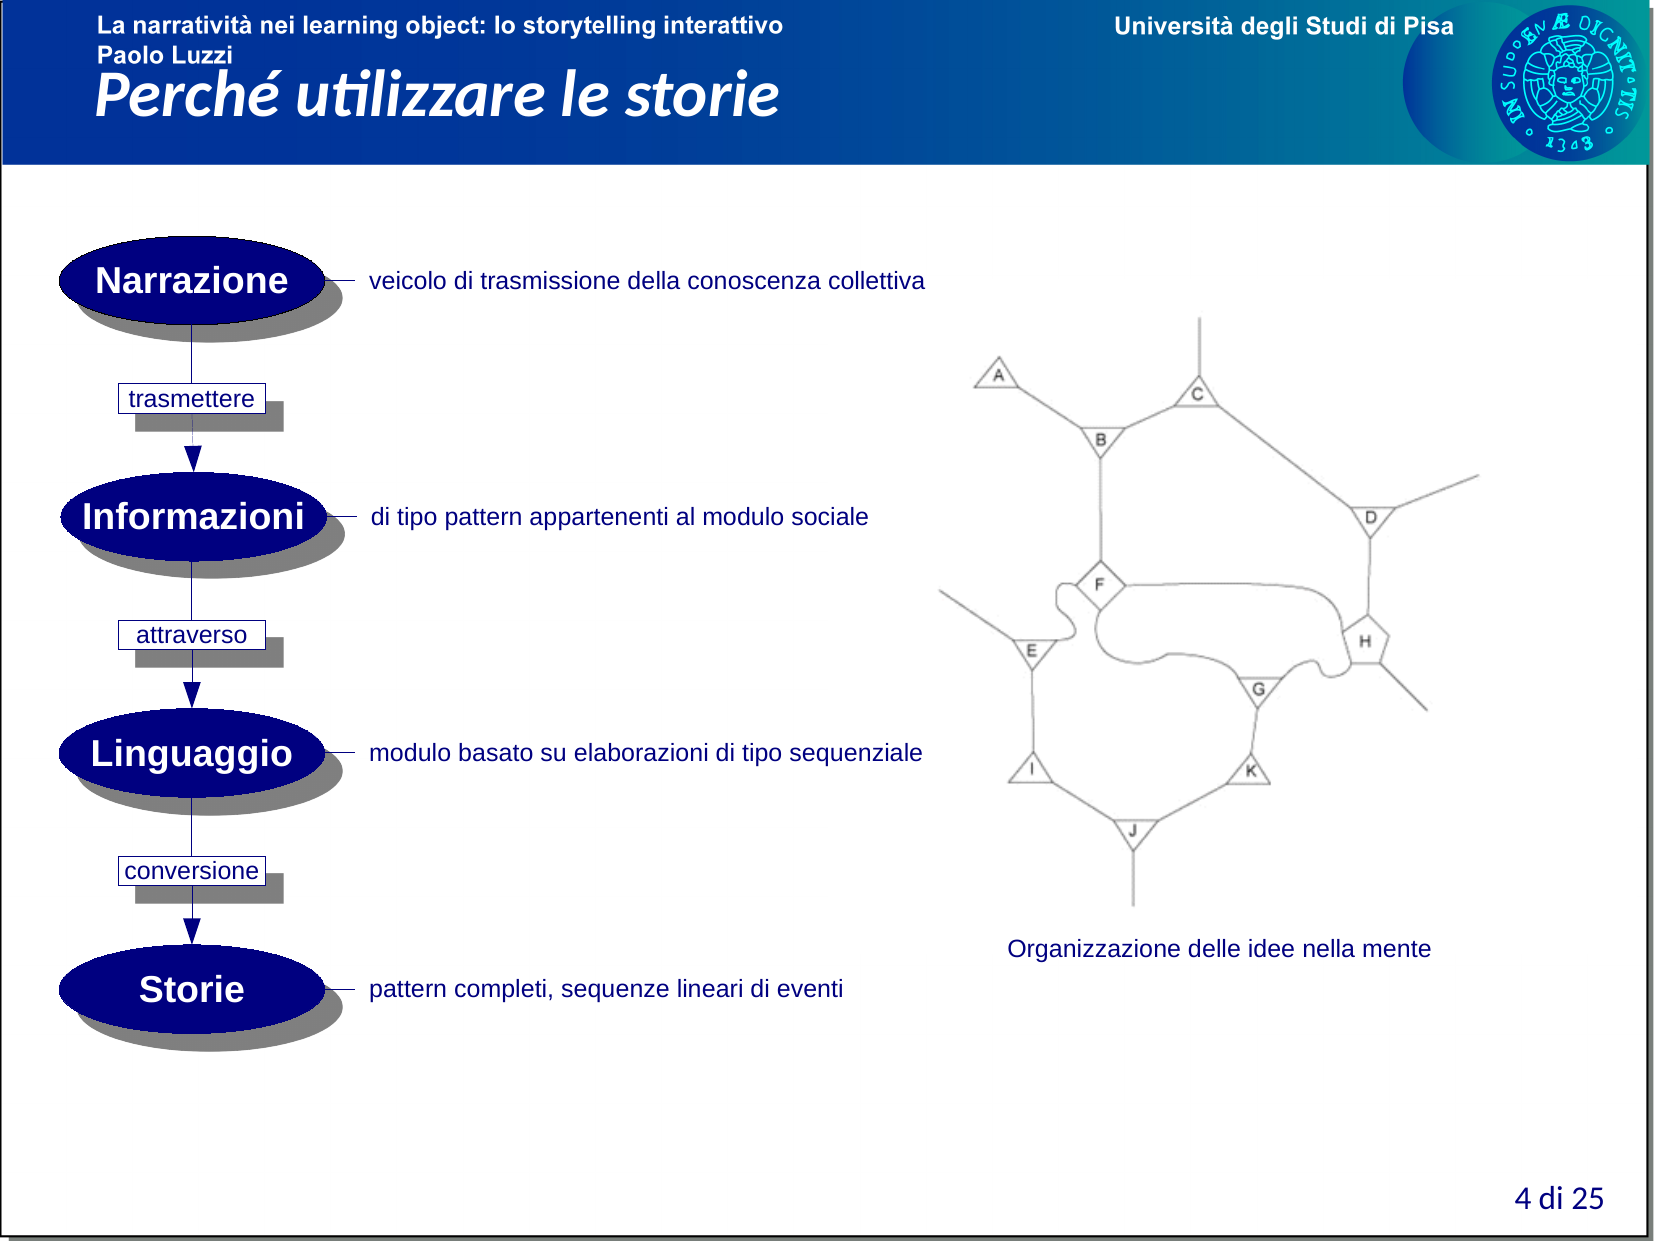

Perché utilizzare le storie
Narrazione
veicolo di trasmissione della conoscenza collettiva
trasmettere
Informazioni
di tipo pattern appartenenti al modulo sociale
attraverso
Linguaggio
modulo basato su elaborazioni di tipo sequenziale
conversione
Organizzazione delle idee nella mente
Storie
pattern completi, sequenze lineari di eventi
4
4 di 25